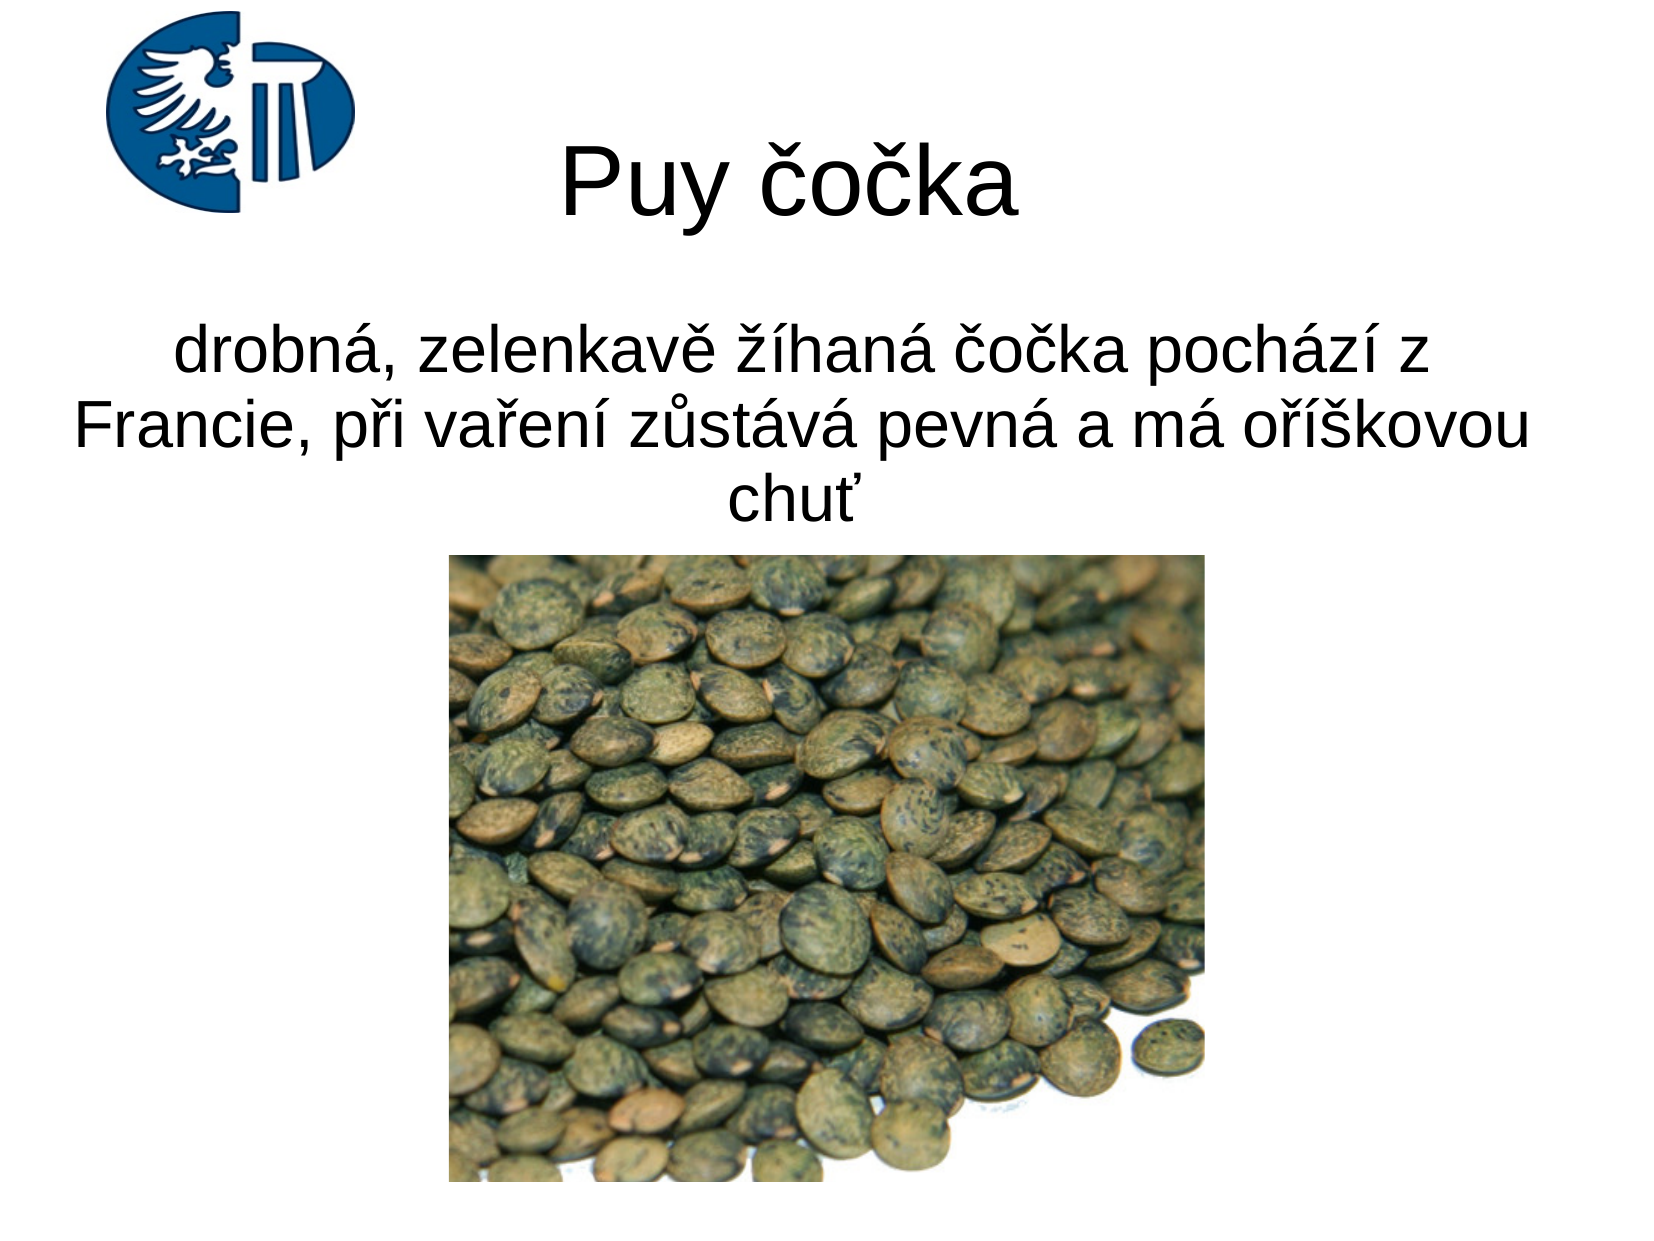

# Puy čočka drobná, zelenkavě žíhaná čočka pochází z Francie, při vaření zůstává pevná a má oříškovou chuť